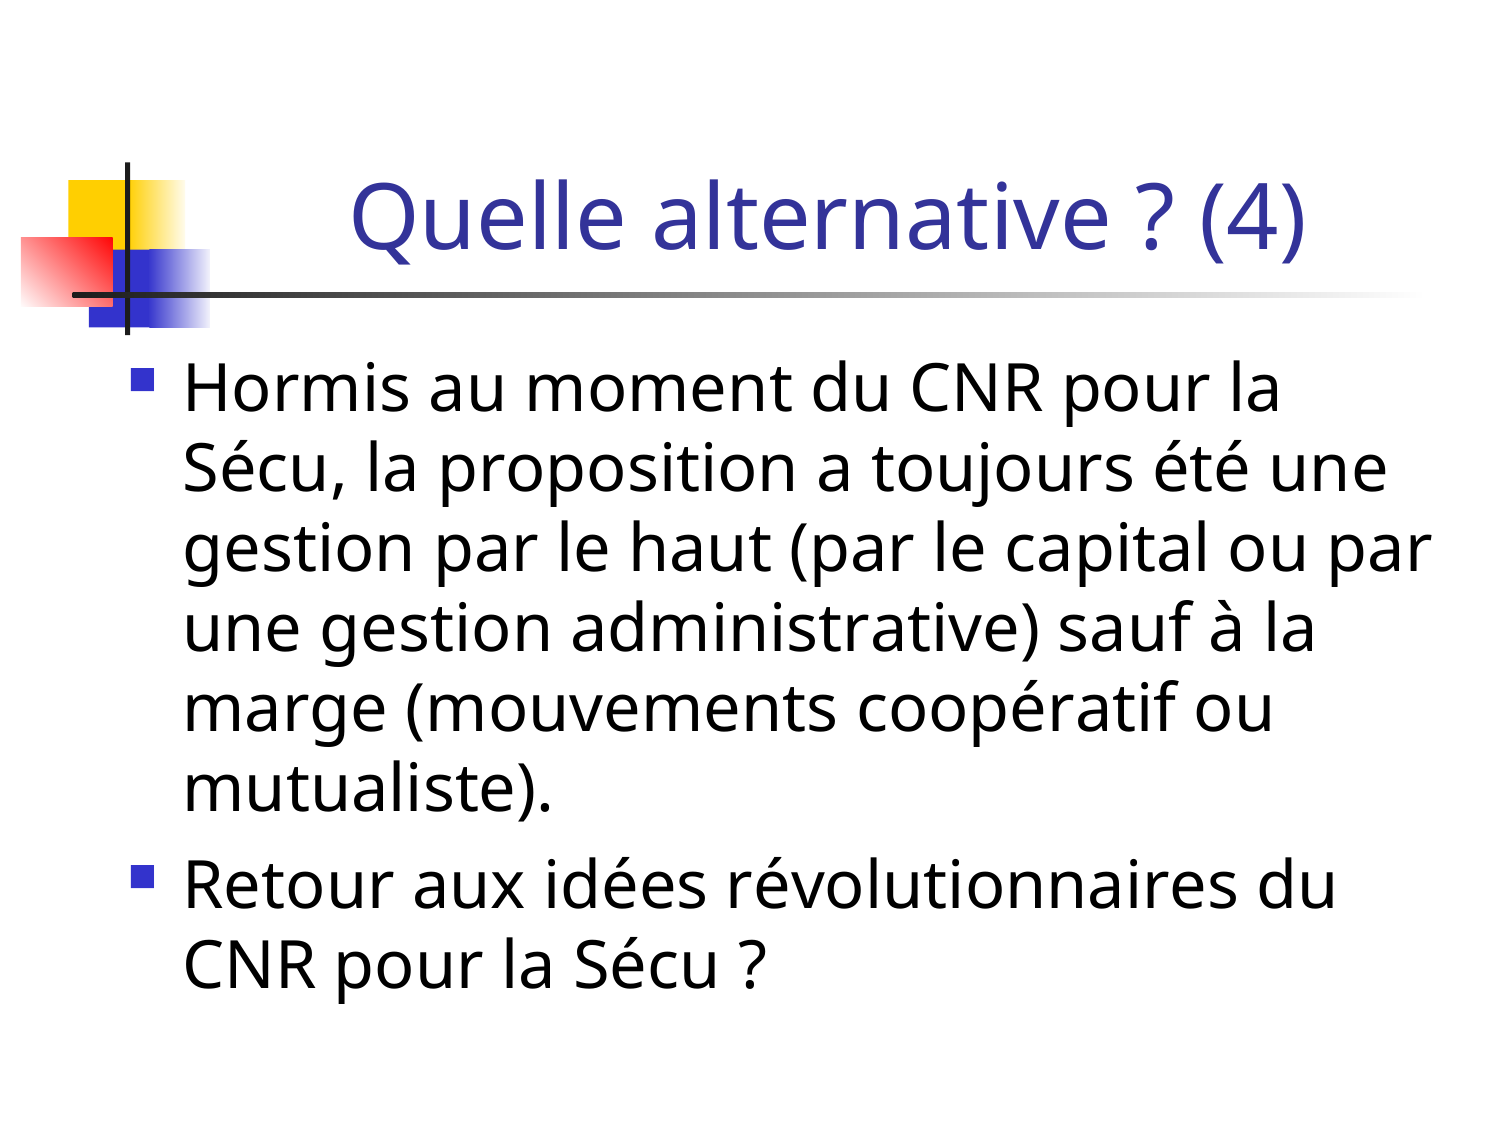

Quelle alternative ? (4)
Hormis au moment du CNR pour la Sécu, la proposition a toujours été une gestion par le haut (par le capital ou par une gestion administrative) sauf à la marge (mouvements coopératif ou mutualiste).
Retour aux idées révolutionnaires du CNR pour la Sécu ?